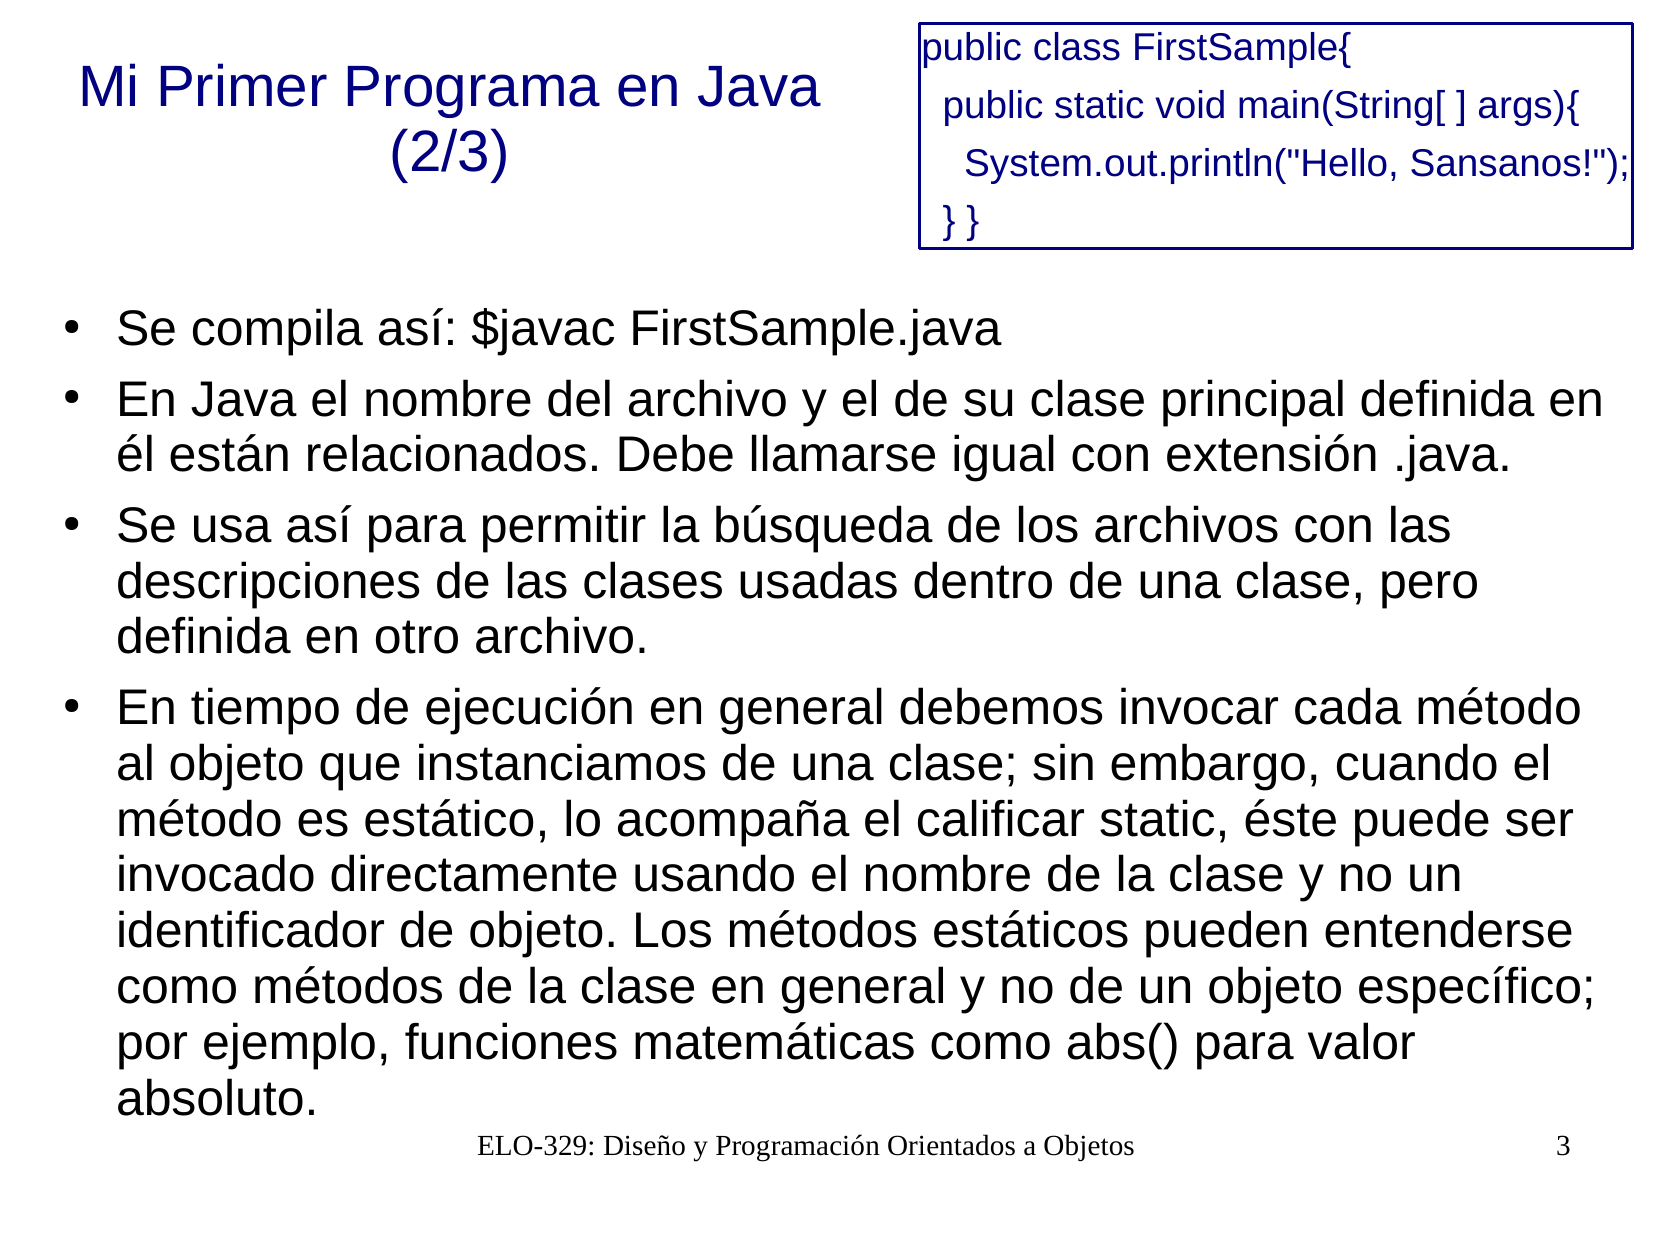

public class FirstSample{
 public static void main(String[ ] args)‏{
 System.out.println("Hello, Sansanos!");
 } }
# Mi Primer Programa en Java (2/3)
Se compila así: $javac FirstSample.java
En Java el nombre del archivo y el de su clase principal definida en él están relacionados. Debe llamarse igual con extensión .java.
Se usa así para permitir la búsqueda de los archivos con las descripciones de las clases usadas dentro de una clase, pero definida en otro archivo.
En tiempo de ejecución en general debemos invocar cada método al objeto que instanciamos de una clase; sin embargo, cuando el método es estático, lo acompaña el calificar static, éste puede ser invocado directamente usando el nombre de la clase y no un identificador de objeto. Los métodos estáticos pueden entenderse como métodos de la clase en general y no de un objeto específico; por ejemplo, funciones matemáticas como abs() para valor absoluto.
3